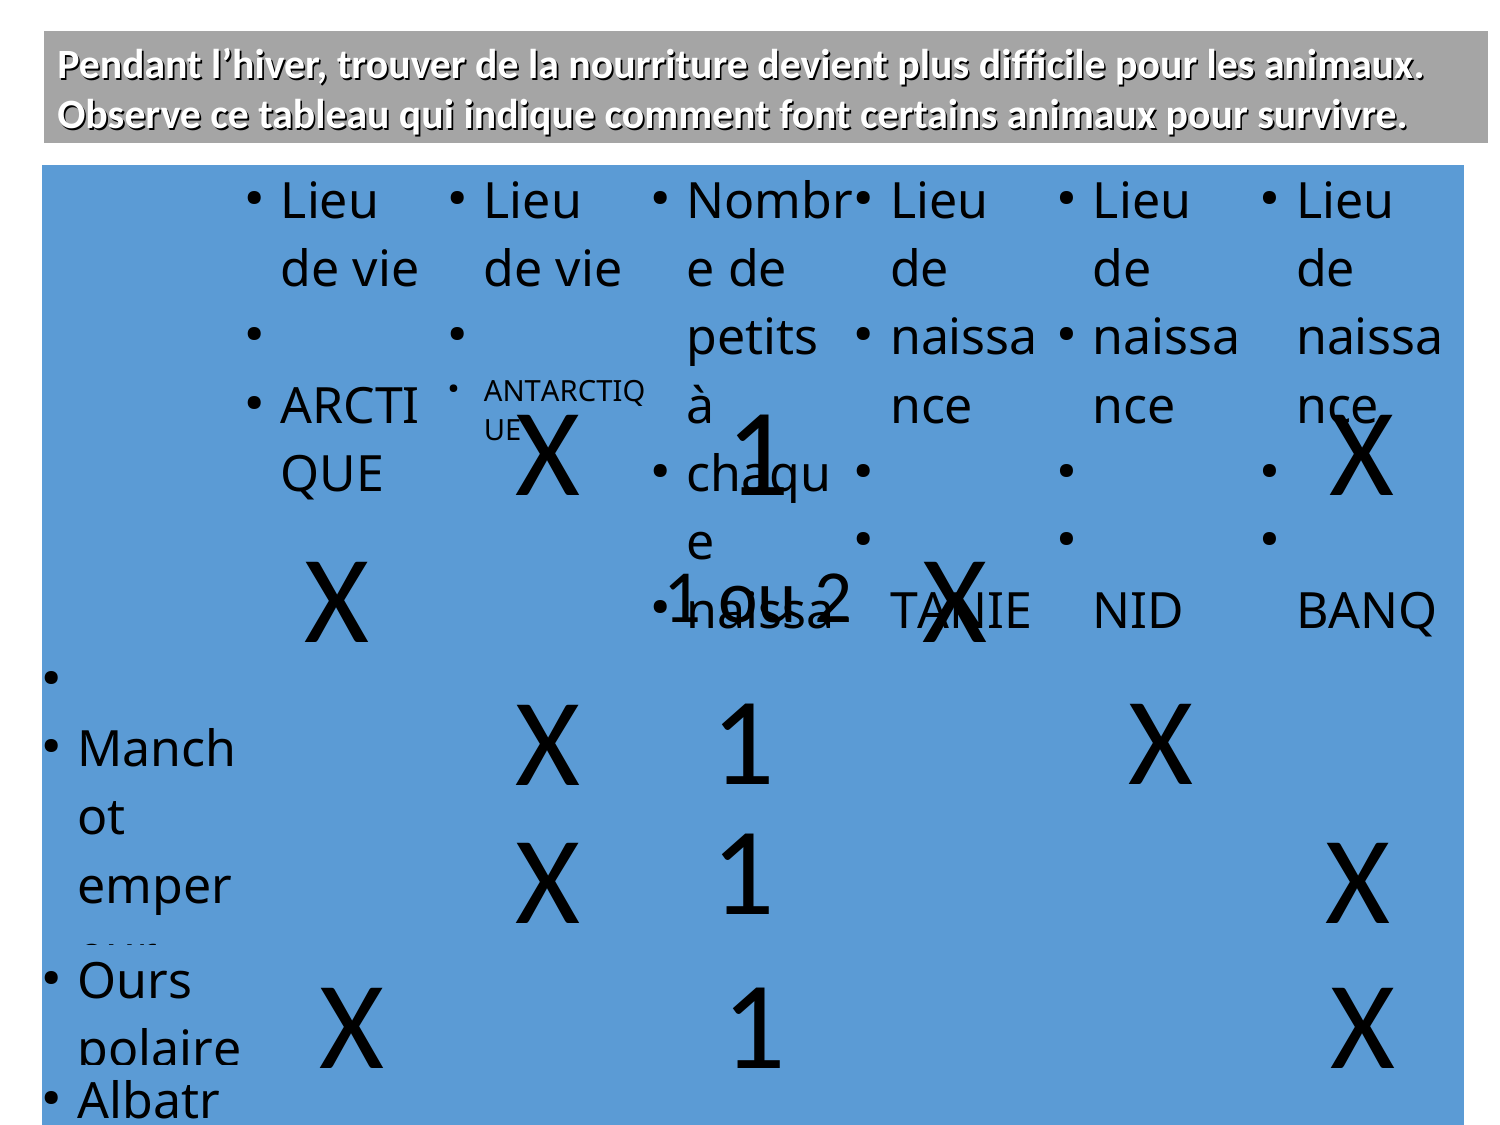

Pendant l’hiver, trouver de la nourriture devient plus difficile pour les animaux.
Observe ce tableau qui indique comment font certains animaux pour survivre.
| | Lieu de vie ARCTIQUE | Lieu de vie ANTARCTIQUE | Nombre de petits à chaque naissance | Lieu de naissance TANIERE | Lieu de naissance NID | Lieu de naissance BANQUISE |
| --- | --- | --- | --- | --- | --- | --- |
| Manchot empereur | | | | | | |
| Ours polaire | | | | | | |
| Albatros hurleur | | | | | | |
| Léopard des mers | | | | | | |
| Morse | | | | | | |
X
1
X
X
X
1 ou 2
1
X
X
1
X
X
X
1
X
ReCreatisse.com